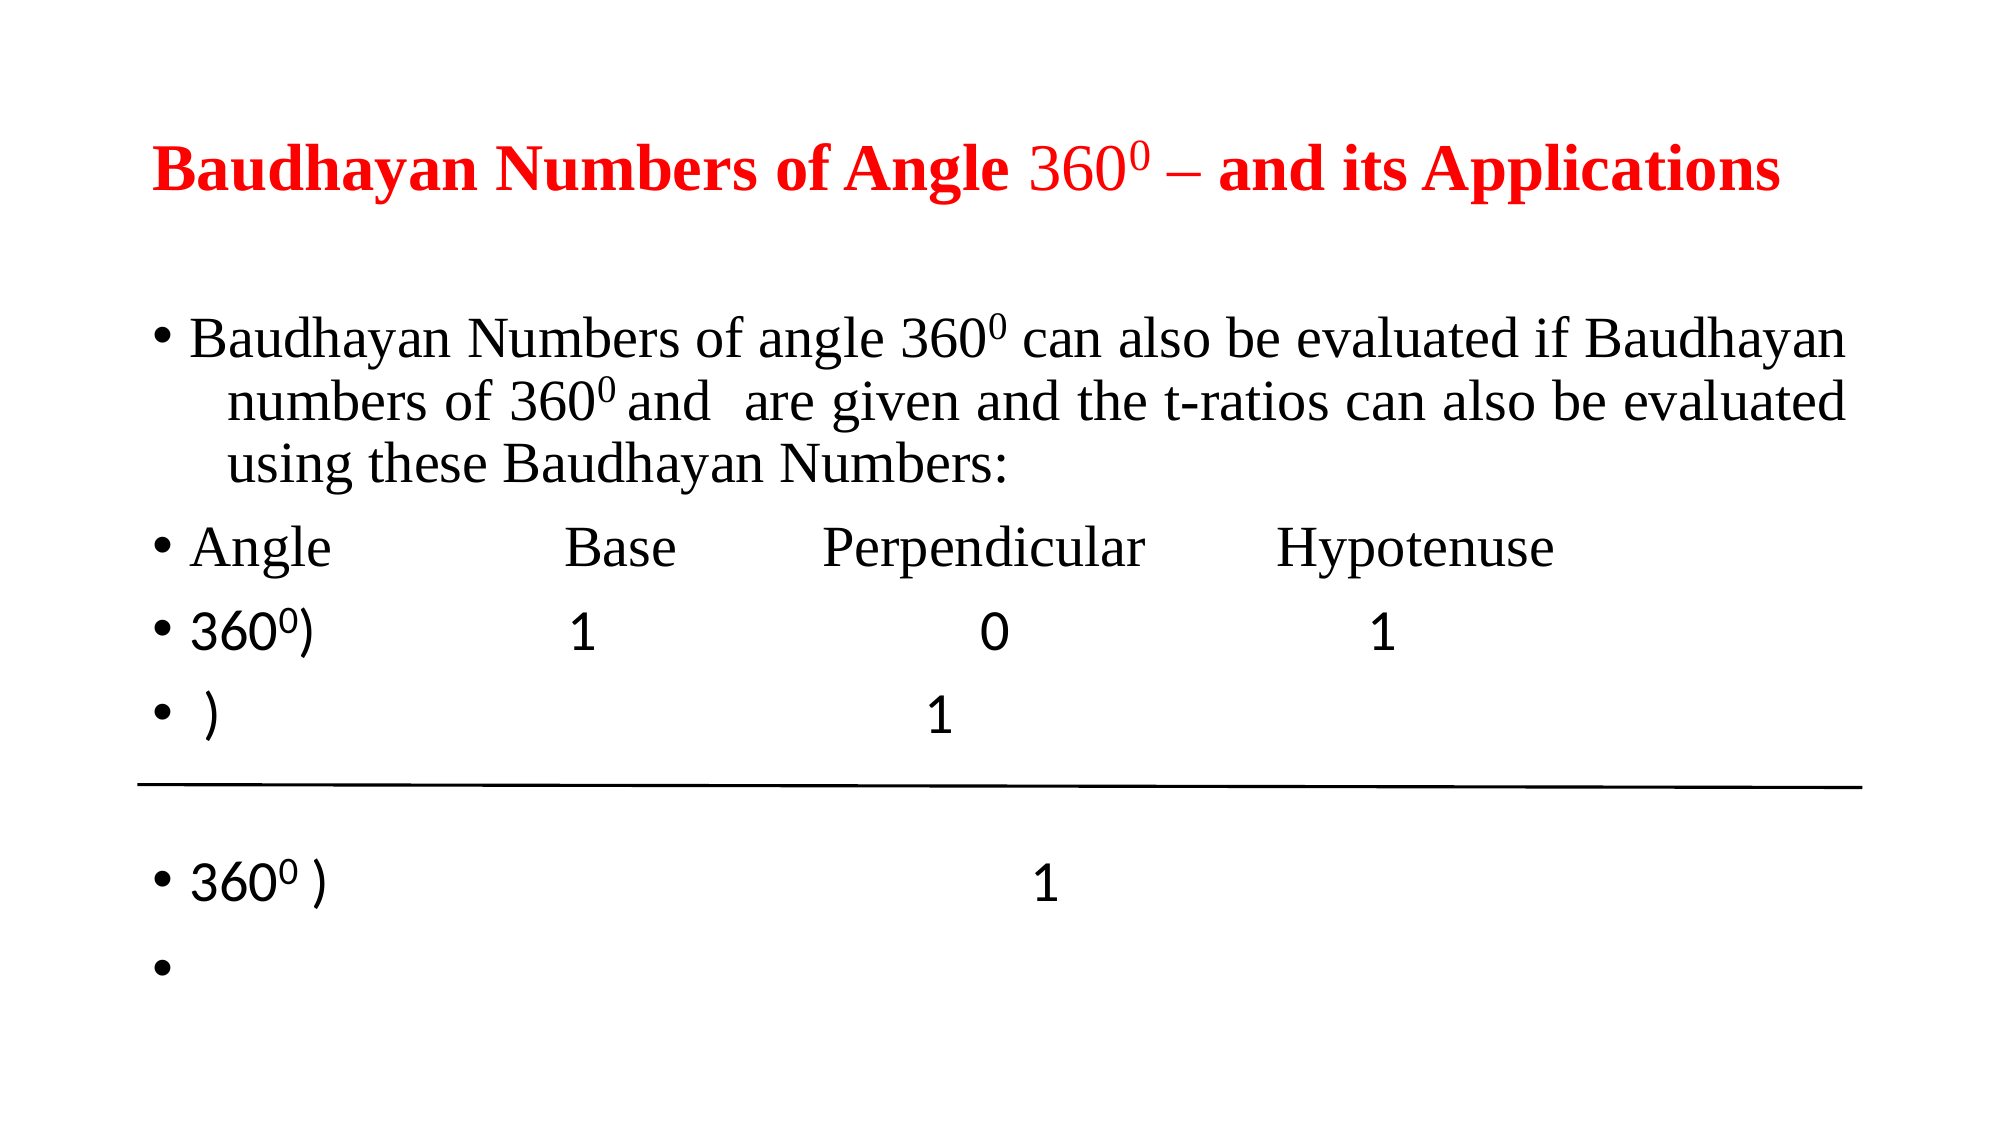

# Baudhayan Numbers of Angle 3600 – and its Applications
Baudhayan Numbers of angle 3600 can also be evaluated if Baudhayan numbers of 3600 and are given and the t-ratios can also be evaluated using these Baudhayan Numbers:
Angle Base Perpendicular Hypotenuse
3600) 1 0 1
 ) 	 1
3600 ) 1